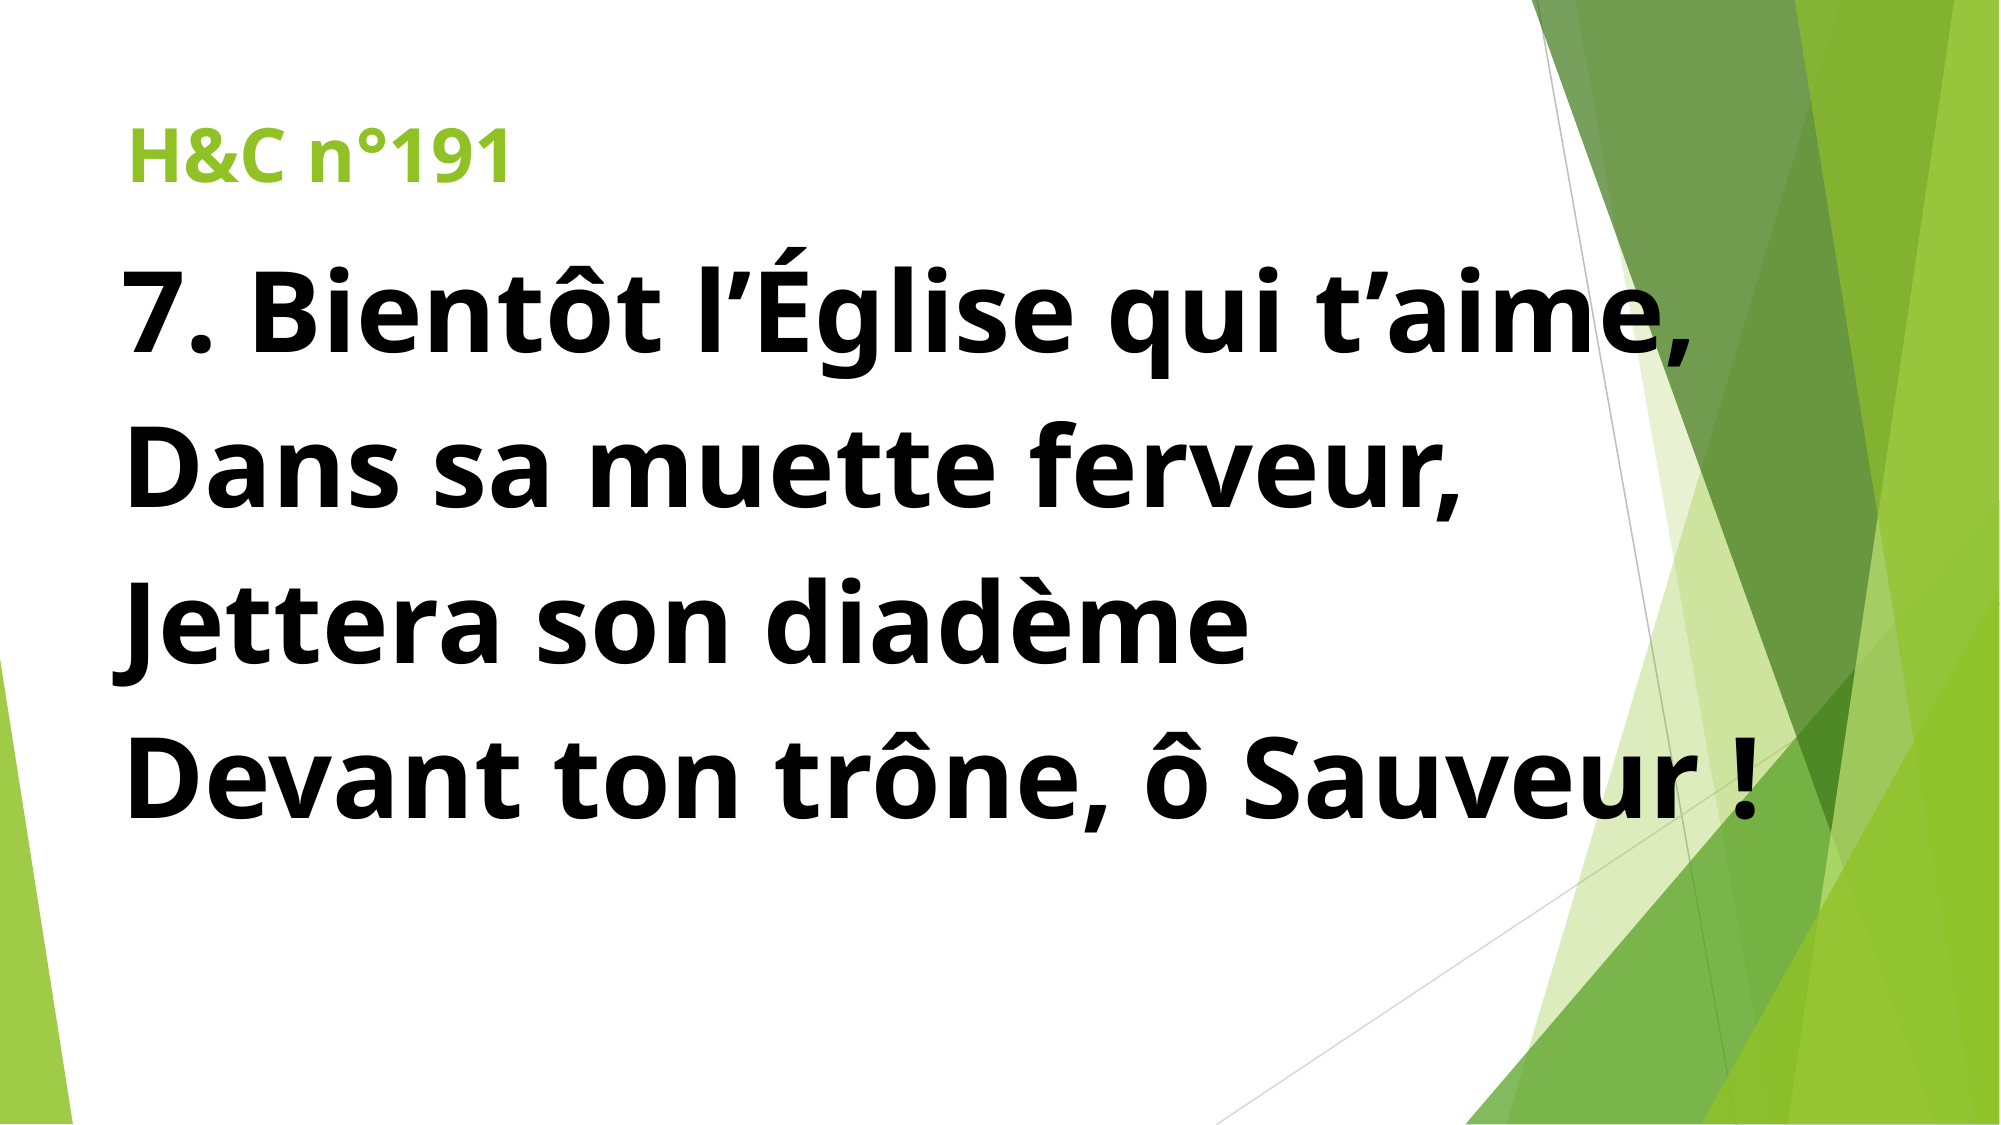

H&C n°191
7. Bientôt l’Église qui t’aime,
Dans sa muette ferveur,
Jettera son diadème
Devant ton trône, ô Sauveur !